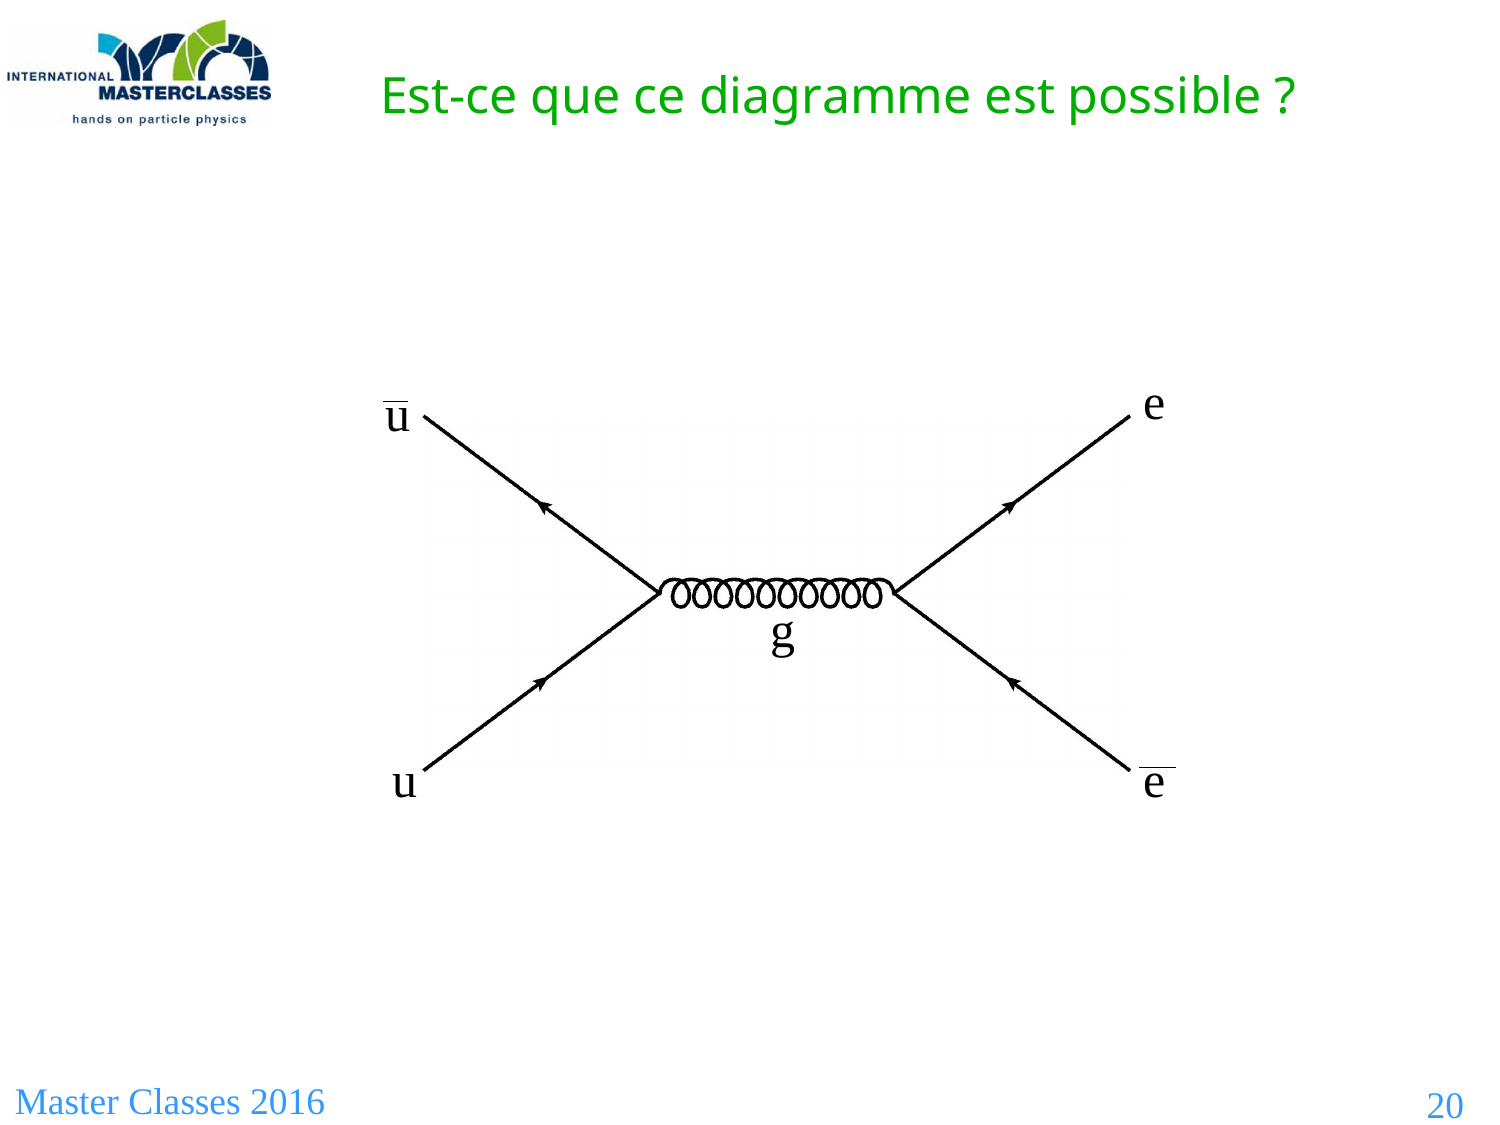

# Est-ce que ce diagramme est possible ?
e
u
g
e
u
Master Classes 2016
20